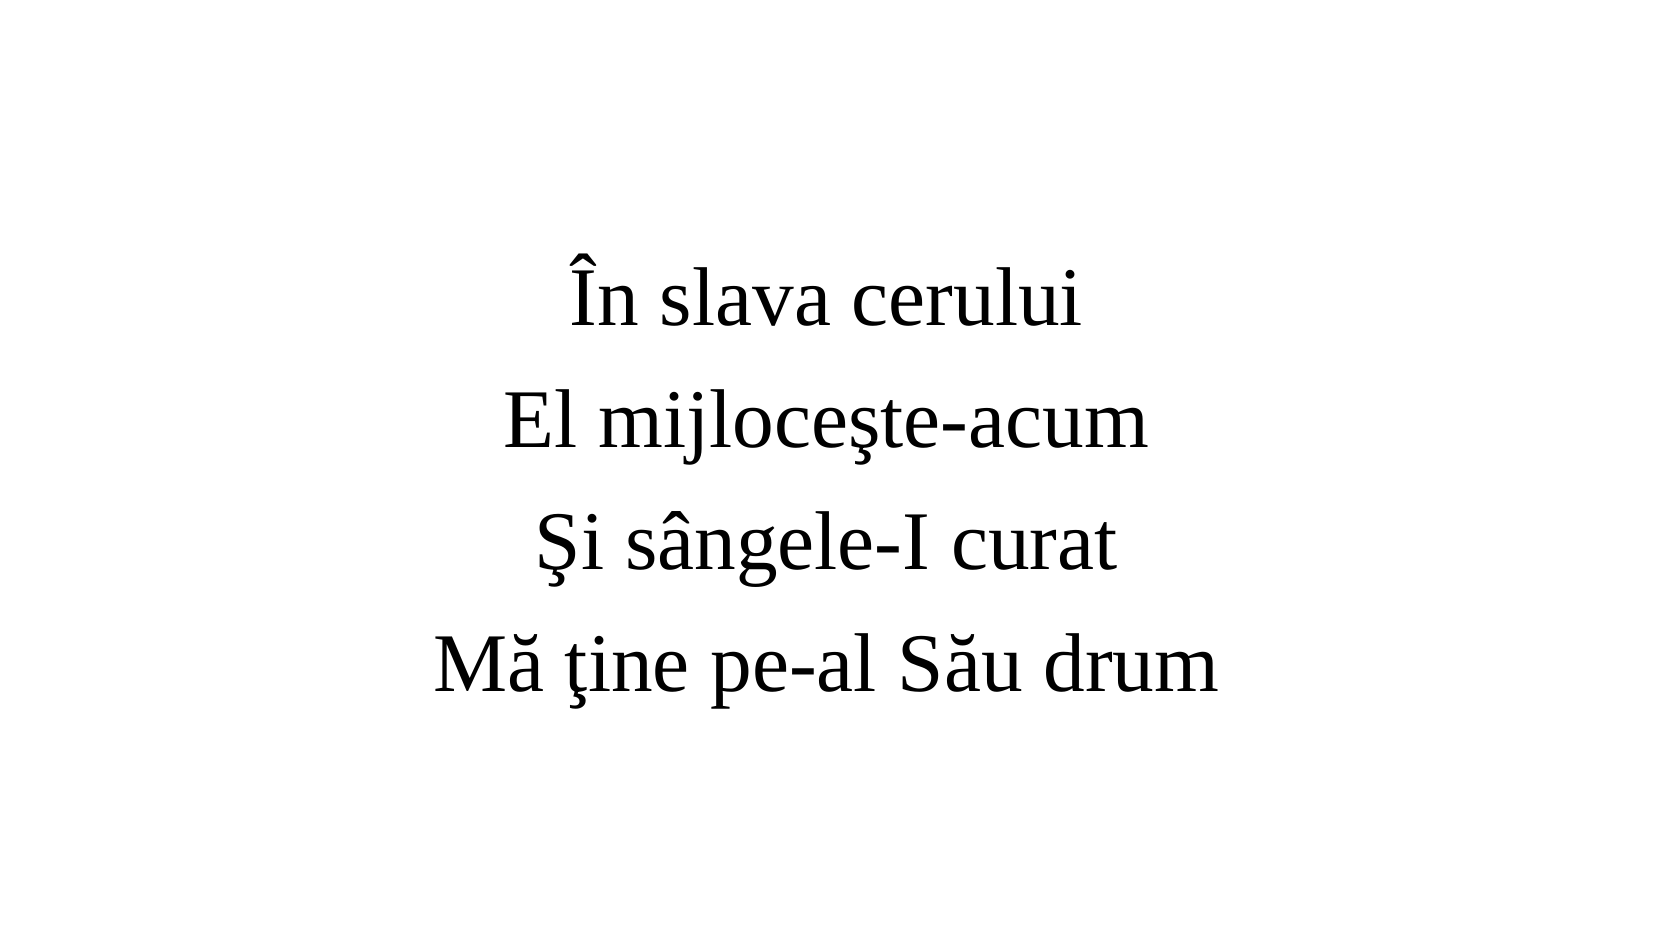

# În slava cerului
El mijloceşte-acum
Şi sângele-I curat
Mă ţine pe-al Său drum